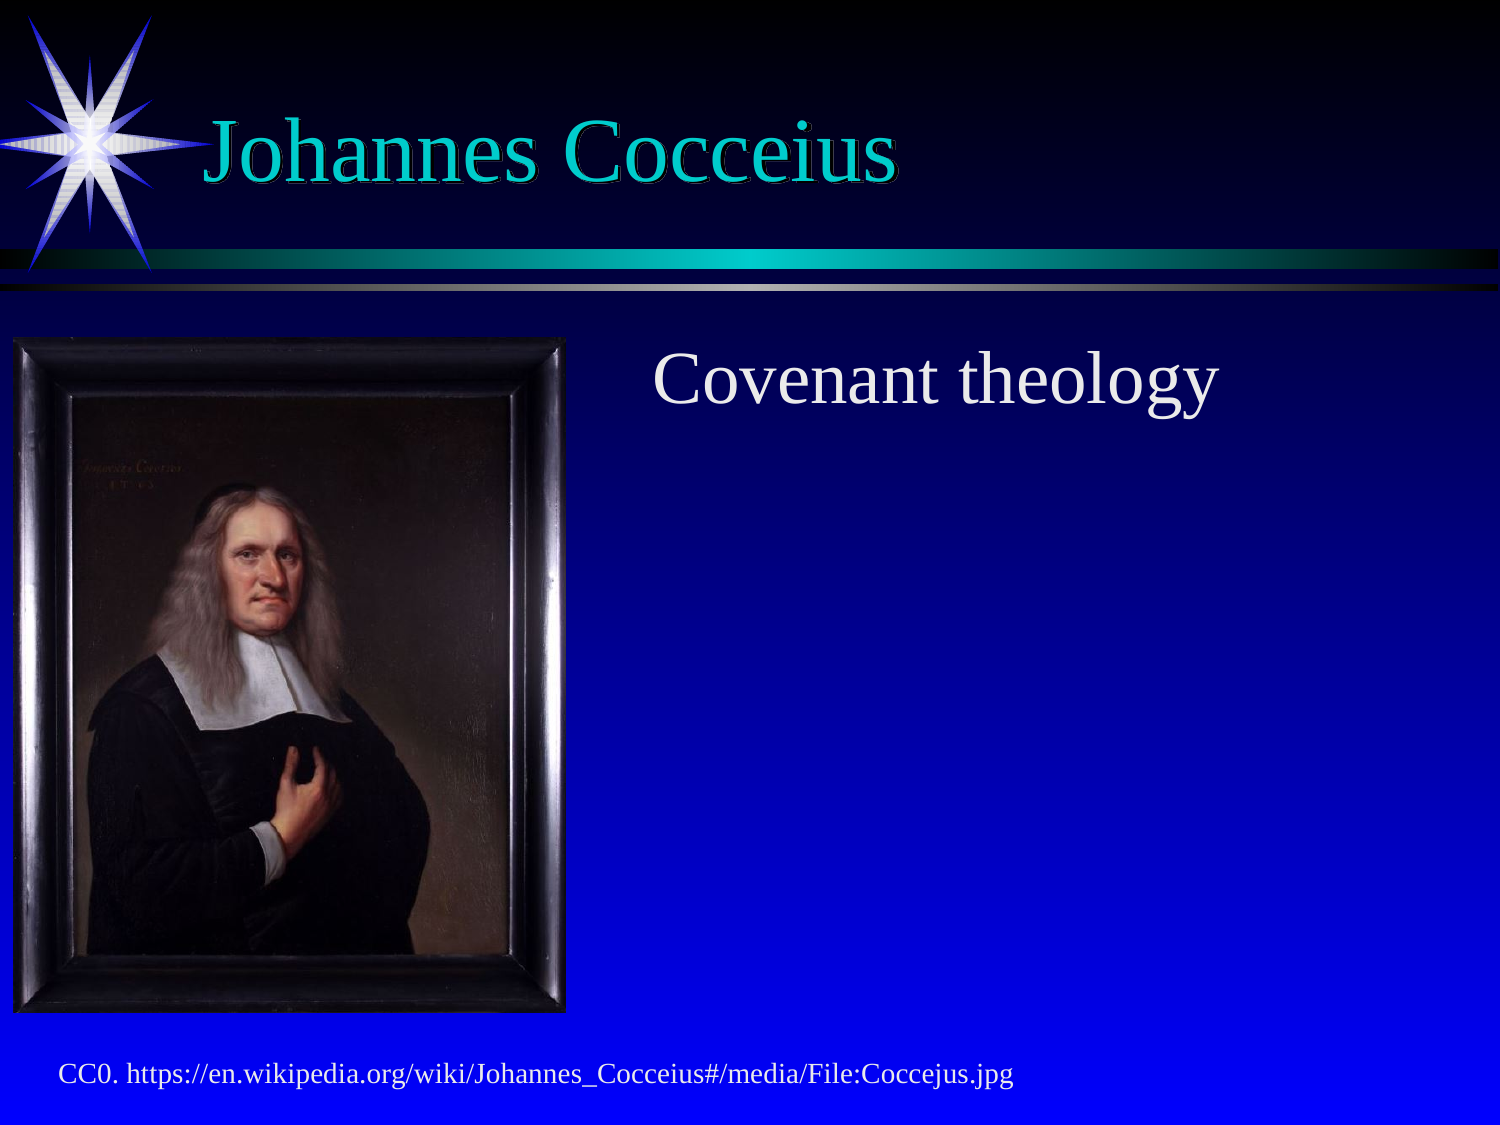

# Johannes Cocceius
Covenant theology
CC0. https://en.wikipedia.org/wiki/Johannes_Cocceius#/media/File:Coccejus.jpg